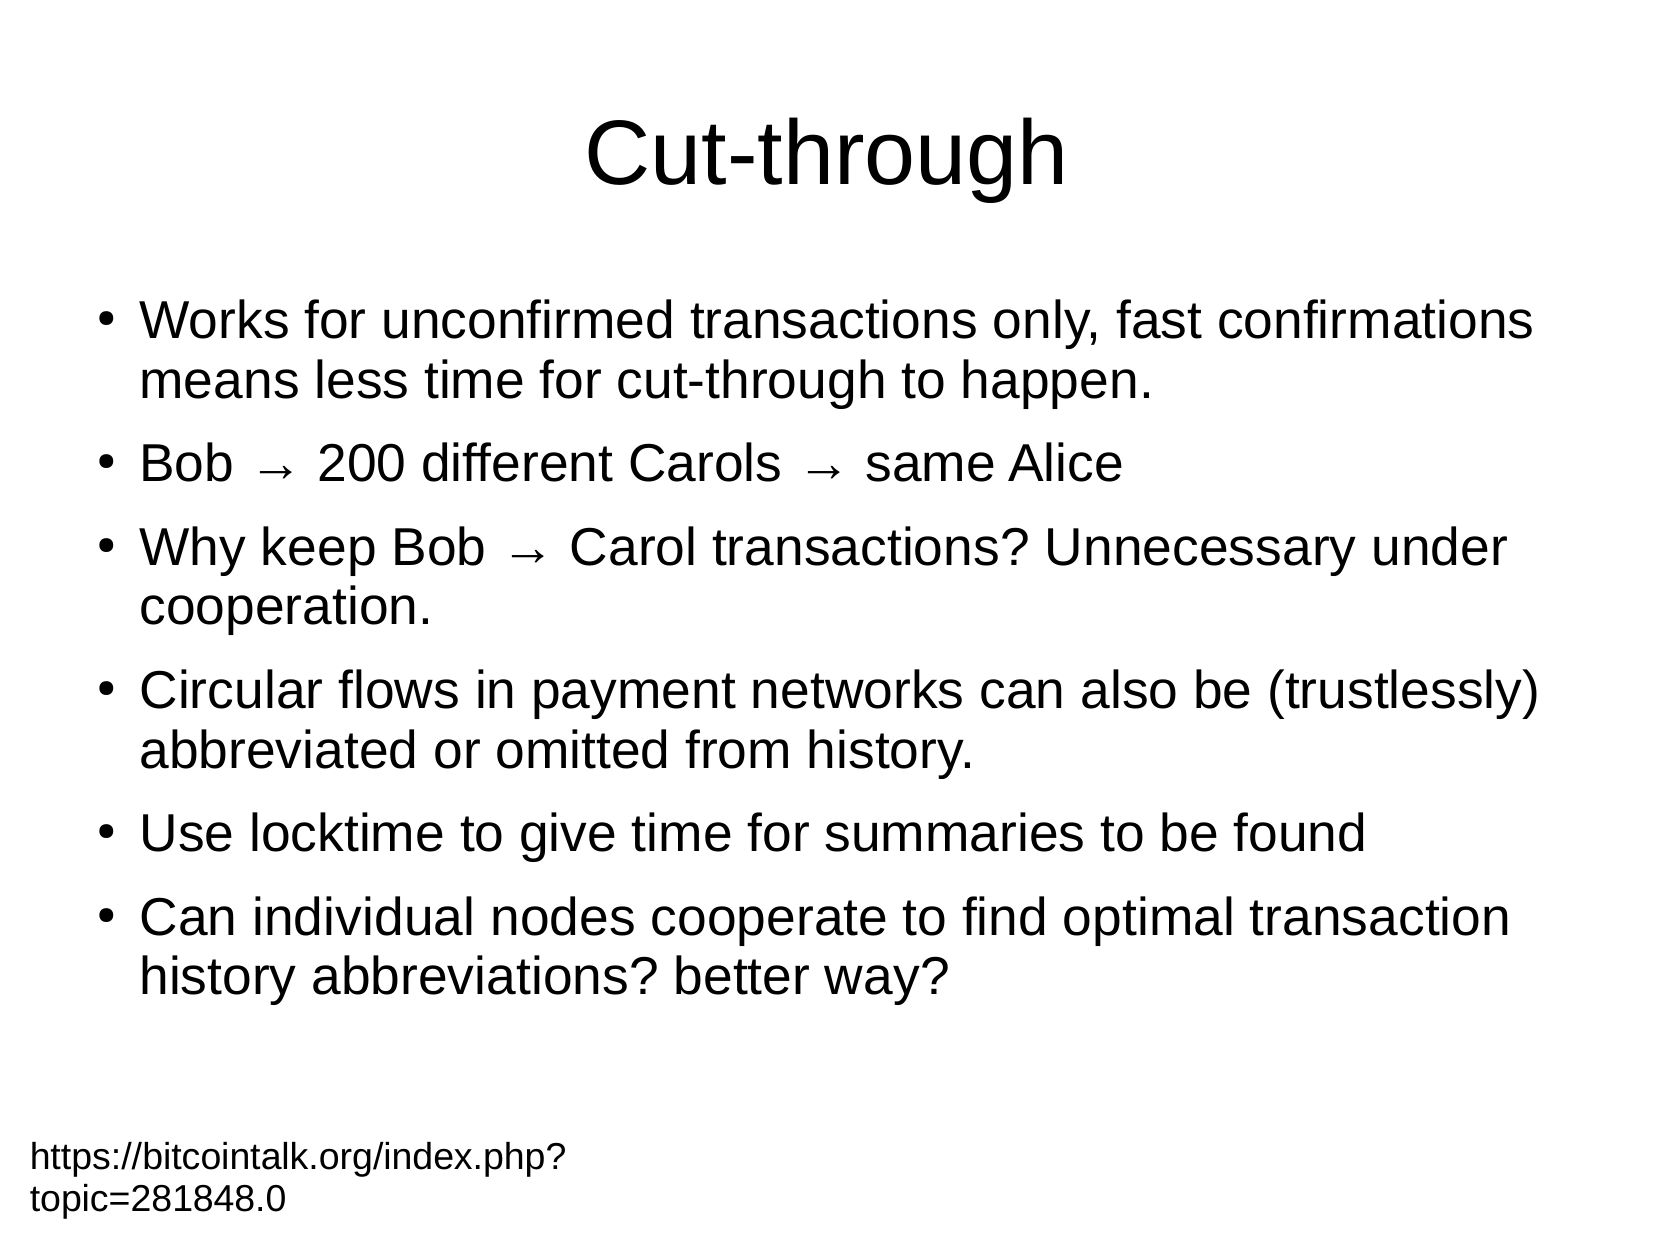

# Cut-through
Works for unconfirmed transactions only, fast confirmations means less time for cut-through to happen.
Bob → 200 different Carols → same Alice
Why keep Bob → Carol transactions? Unnecessary under cooperation.
Circular flows in payment networks can also be (trustlessly) abbreviated or omitted from history.
Use locktime to give time for summaries to be found
Can individual nodes cooperate to find optimal transaction history abbreviations? better way?
https://bitcointalk.org/index.php?topic=281848.0